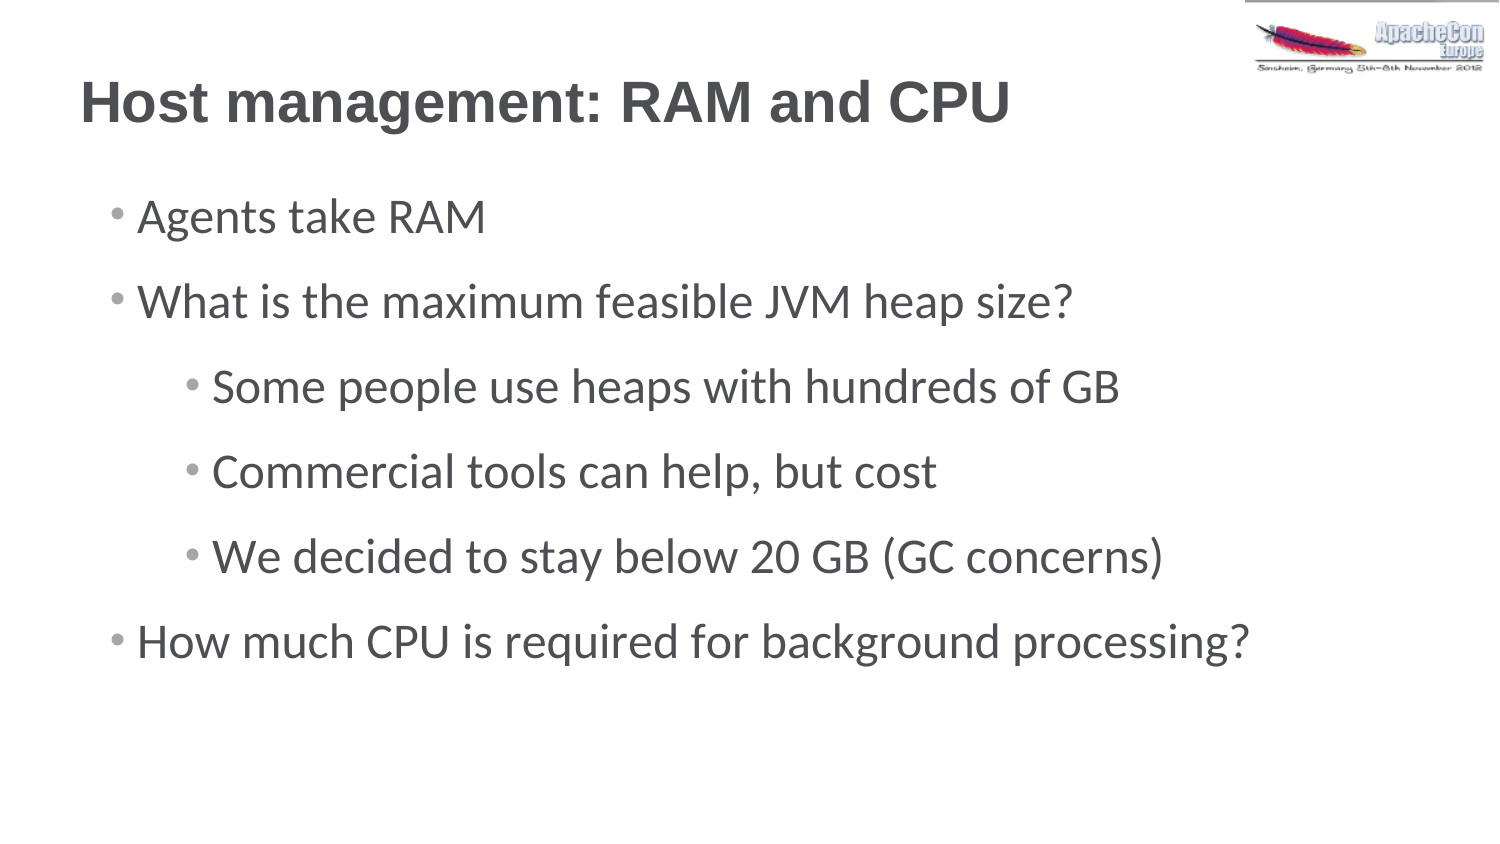

# Host management: RAM and CPU
Agents take RAM
What is the maximum feasible JVM heap size?
Some people use heaps with hundreds of GB
Commercial tools can help, but cost
We decided to stay below 20 GB (GC concerns)
How much CPU is required for background processing?